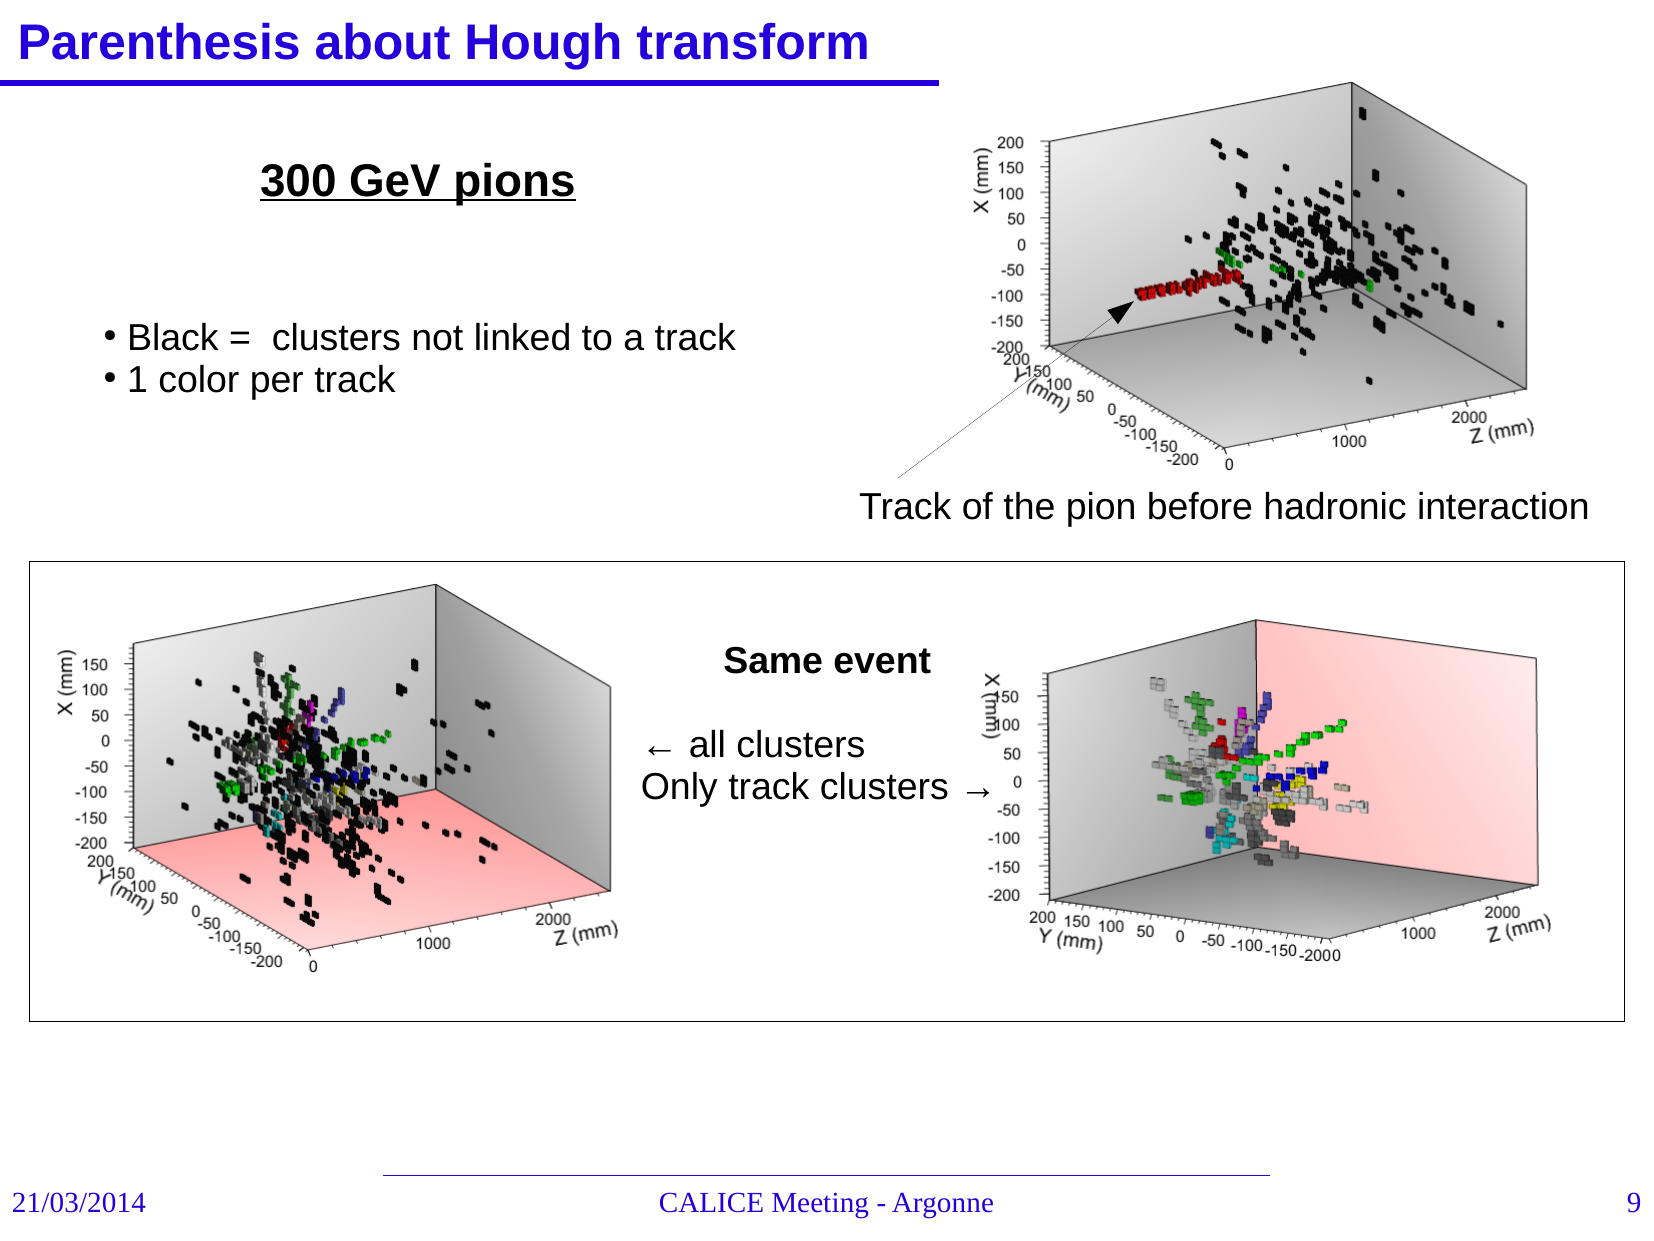

# Parenthesis about Hough transform
300 GeV pions
 Black = clusters not linked to a track
 1 color per track
Track of the pion before hadronic interaction
Same event
← all clusters
Only track clusters →
21/03/2014
CALICE Meeting - Argonne
9